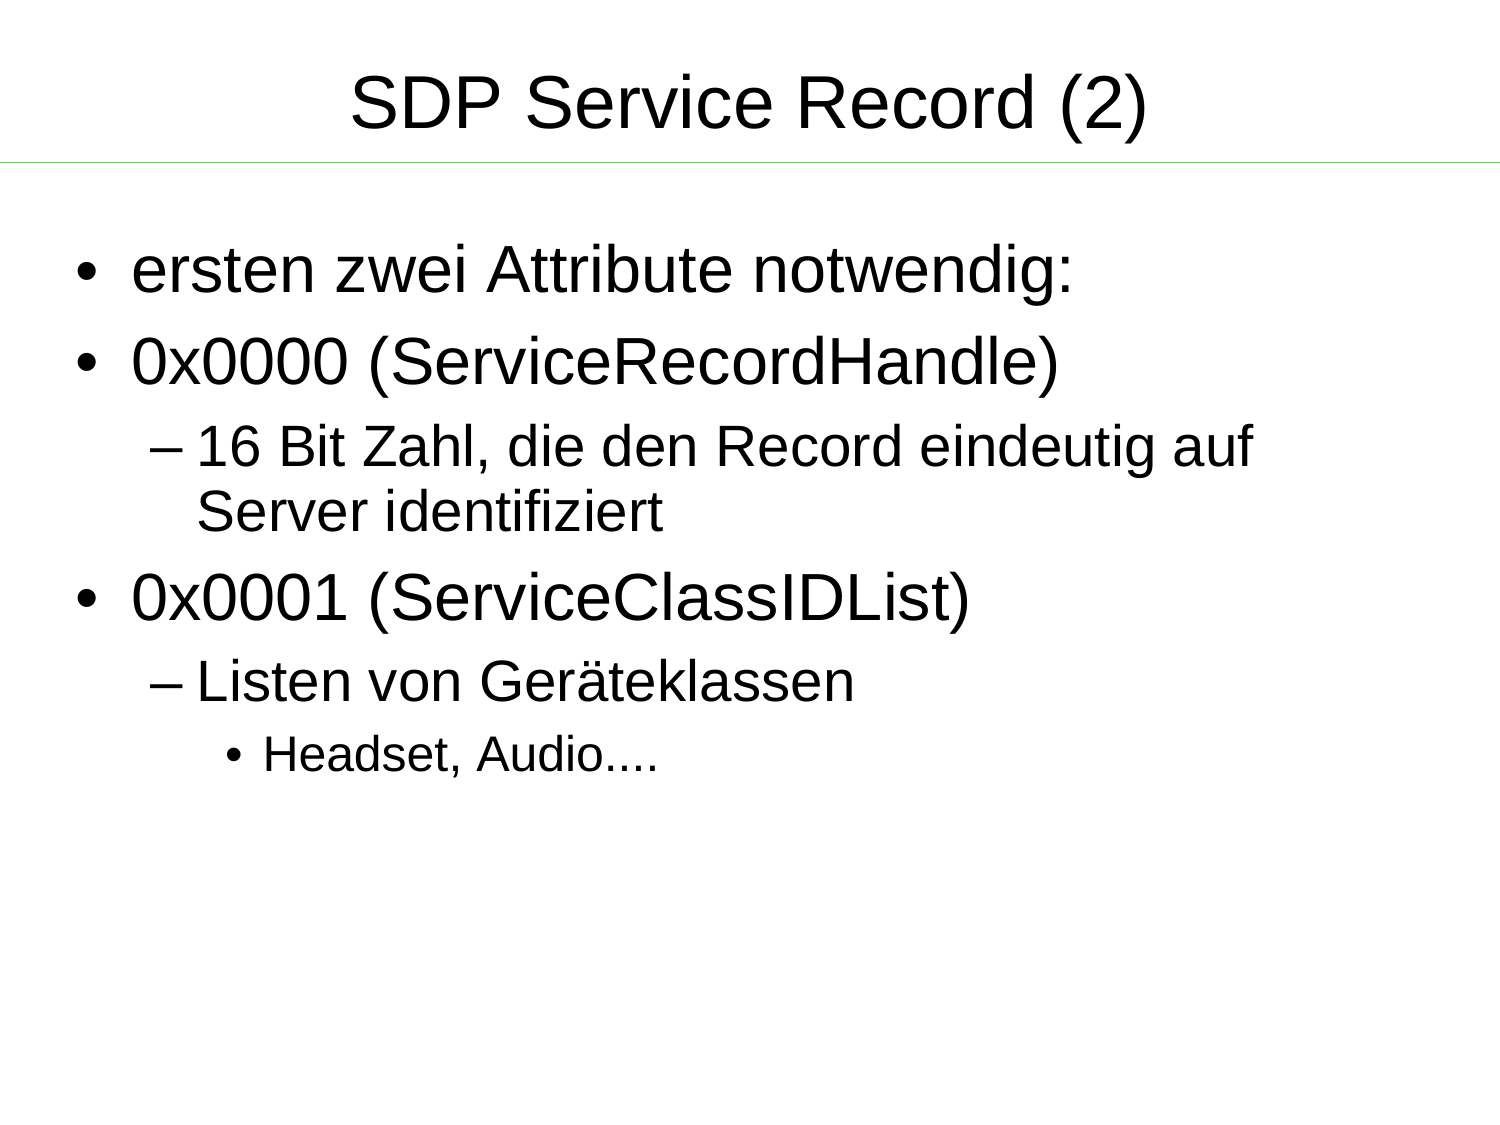

# SDP Service Record (2)
ersten zwei Attribute notwendig:
0x0000 (ServiceRecordHandle)
16 Bit Zahl, die den Record eindeutig auf Server identifiziert
0x0001 (ServiceClassIDList)
Listen von Geräteklassen
Headset, Audio....